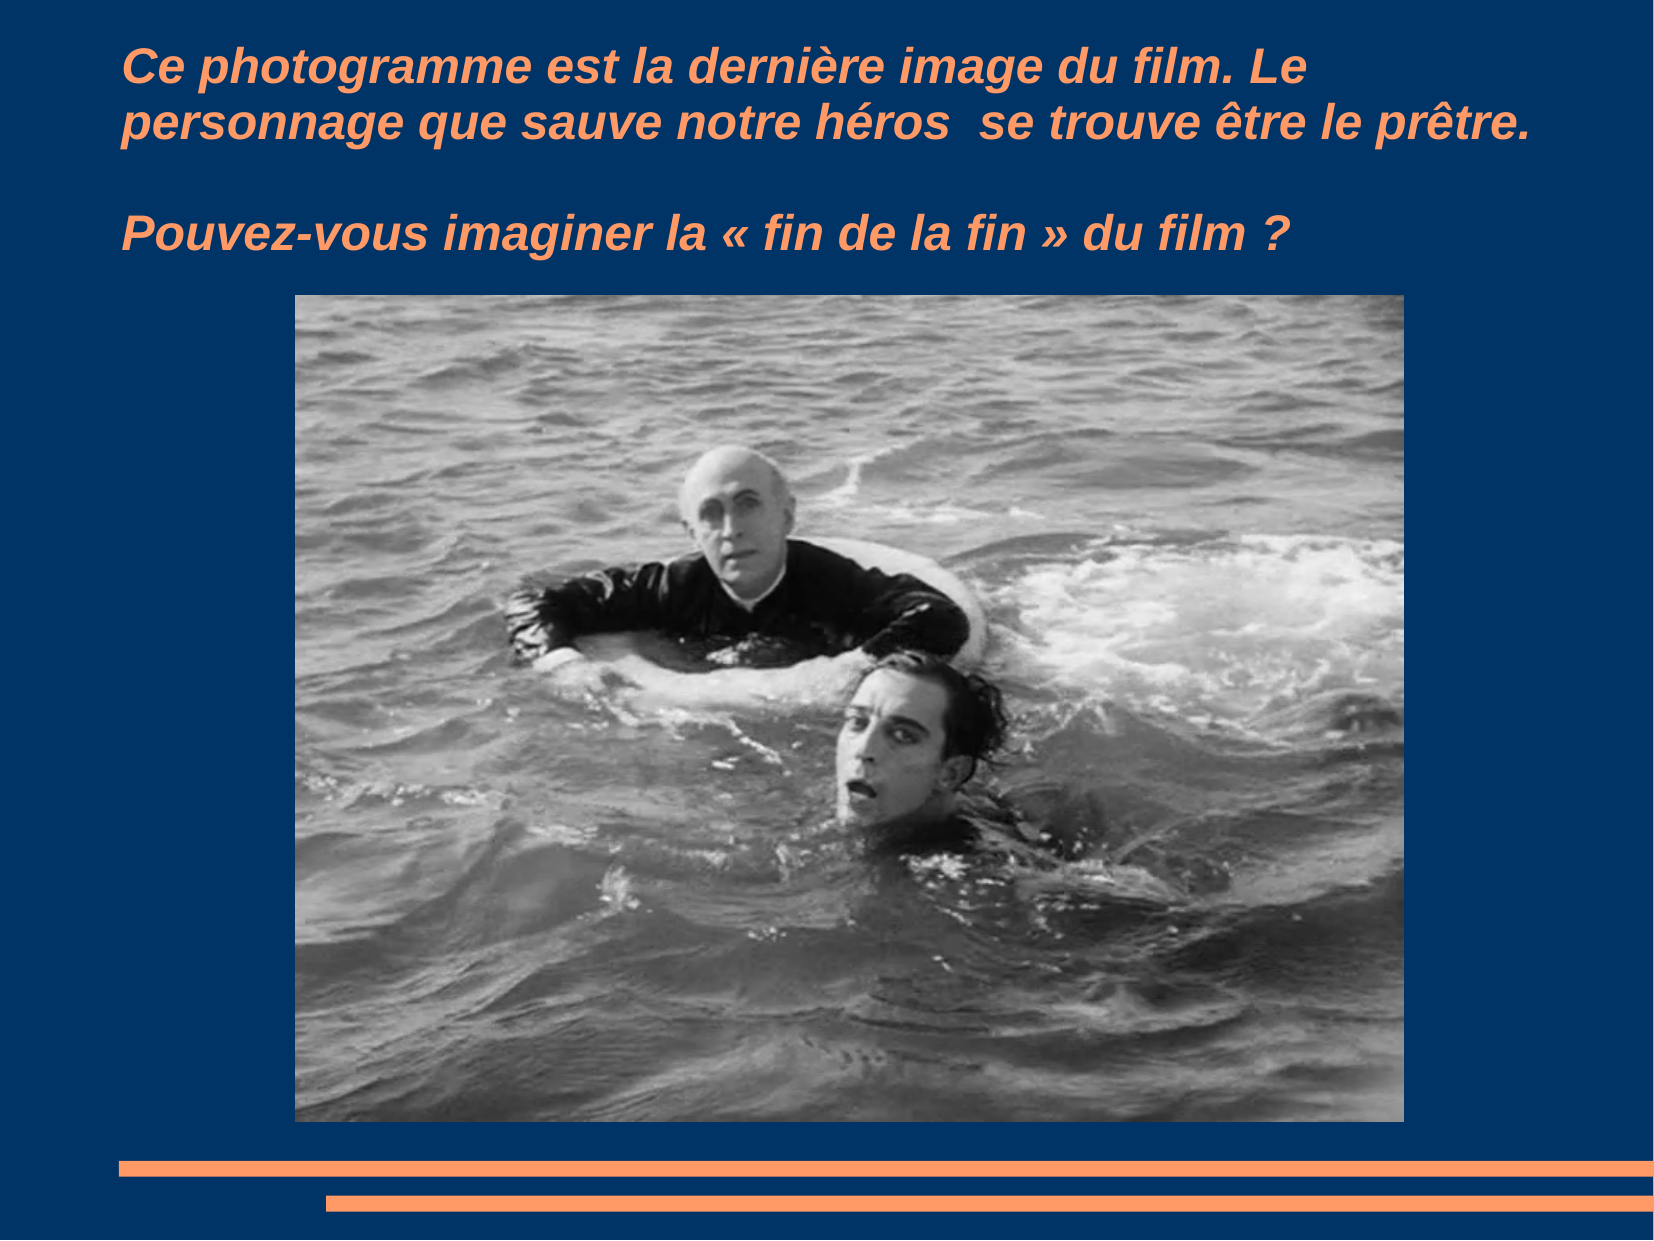

# Ce photogramme est la dernière image du film. Le personnage que sauve notre héros se trouve être le prêtre. Pouvez-vous imaginer la « fin de la fin » du film ?